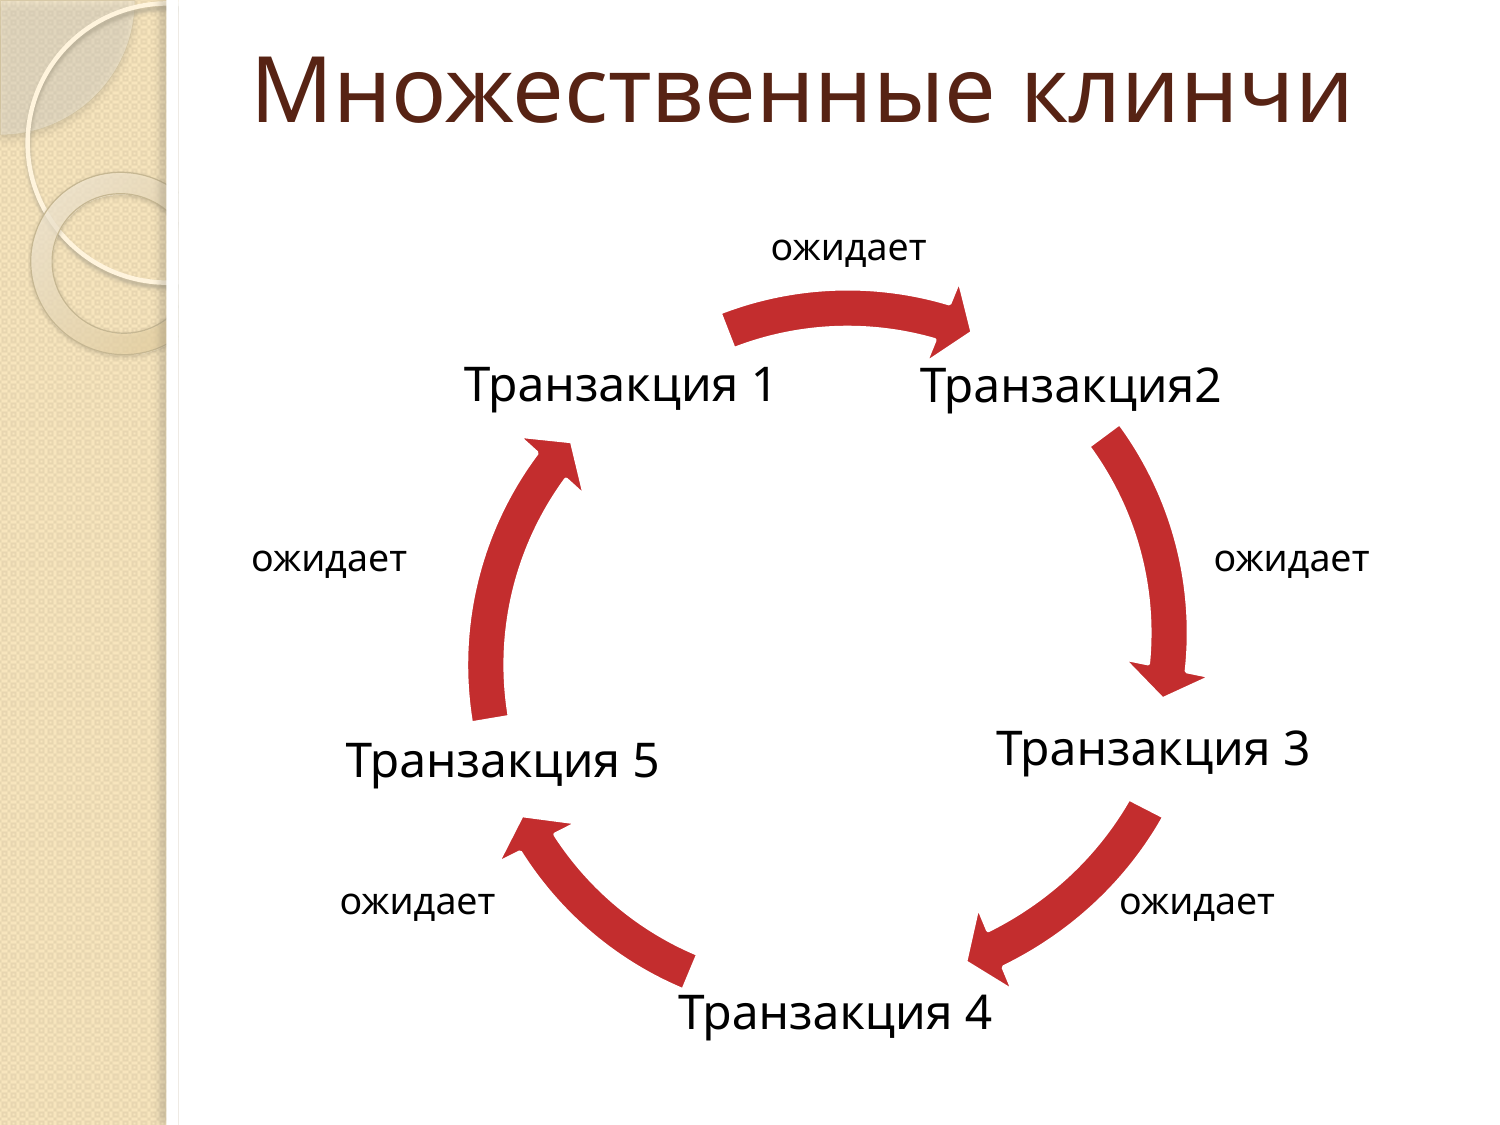

# Множественные клинчи
ожидает
Транзакция2
Транзакция 1
ожидает
ожидает
Транзакция 3
Транзакция 5
ожидает
ожидает
Транзакция 4